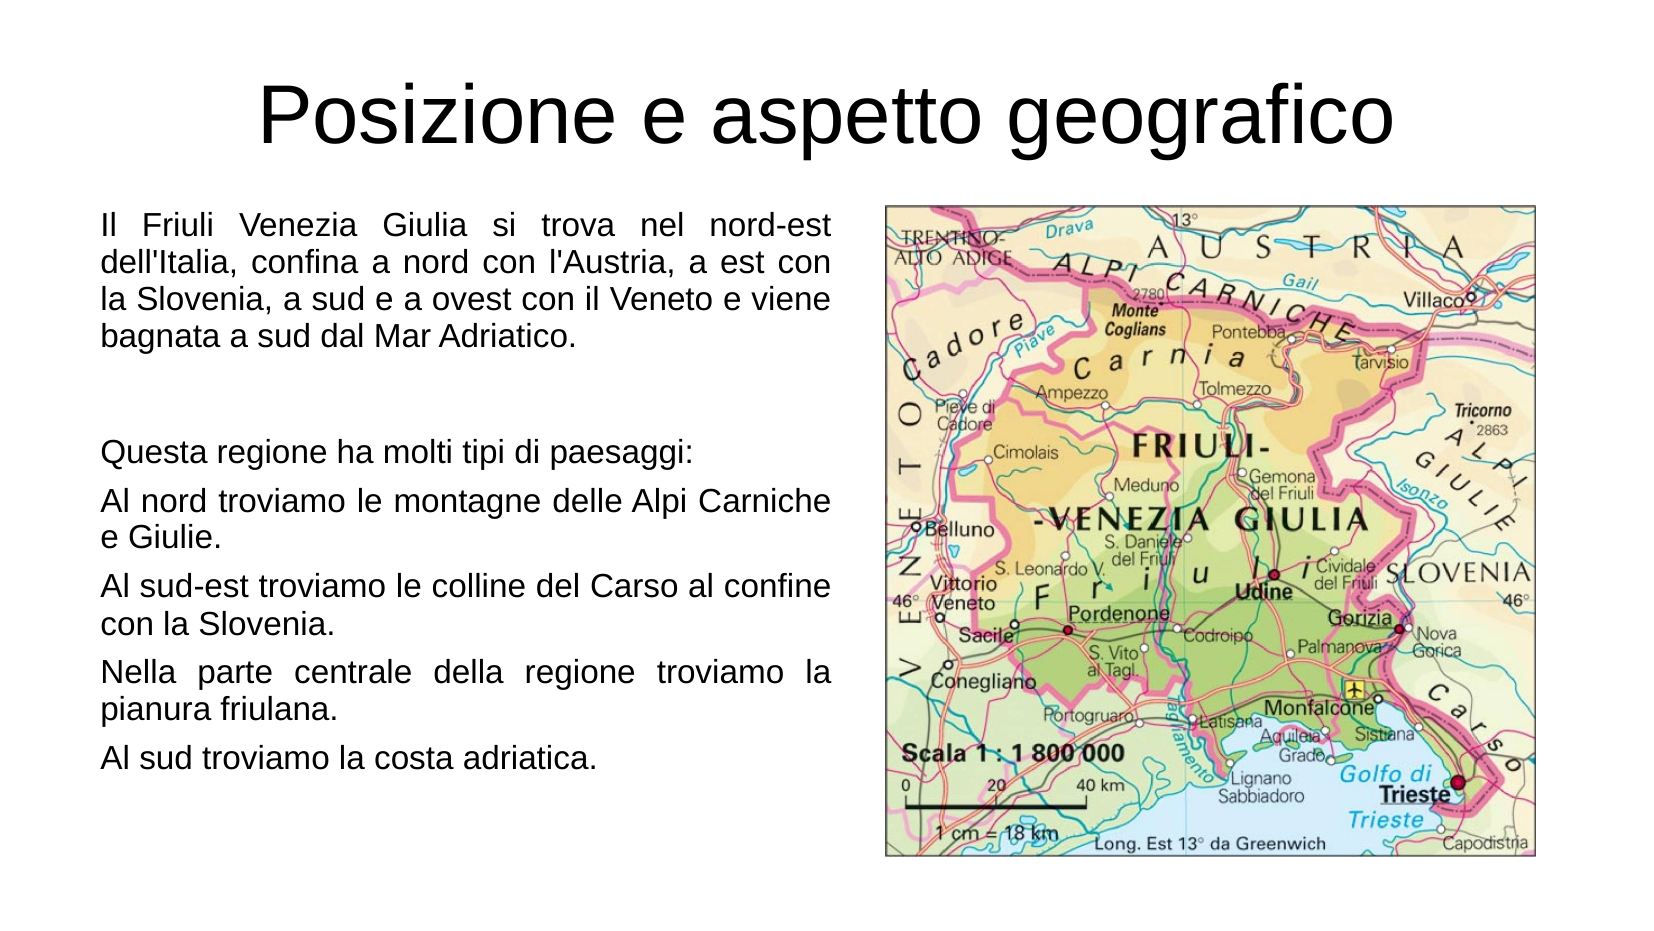

# Posizione e aspetto geografico
Il Friuli Venezia Giulia si trova nel nord-est dell'Italia, confina a nord con l'Austria, a est con la Slovenia, a sud e a ovest con il Veneto e viene bagnata a sud dal Mar Adriatico.
Questa regione ha molti tipi di paesaggi:
Al nord troviamo le montagne delle Alpi Carniche e Giulie.
Al sud-est troviamo le colline del Carso al confine con la Slovenia.
Nella parte centrale della regione troviamo la pianura friulana.
Al sud troviamo la costa adriatica.